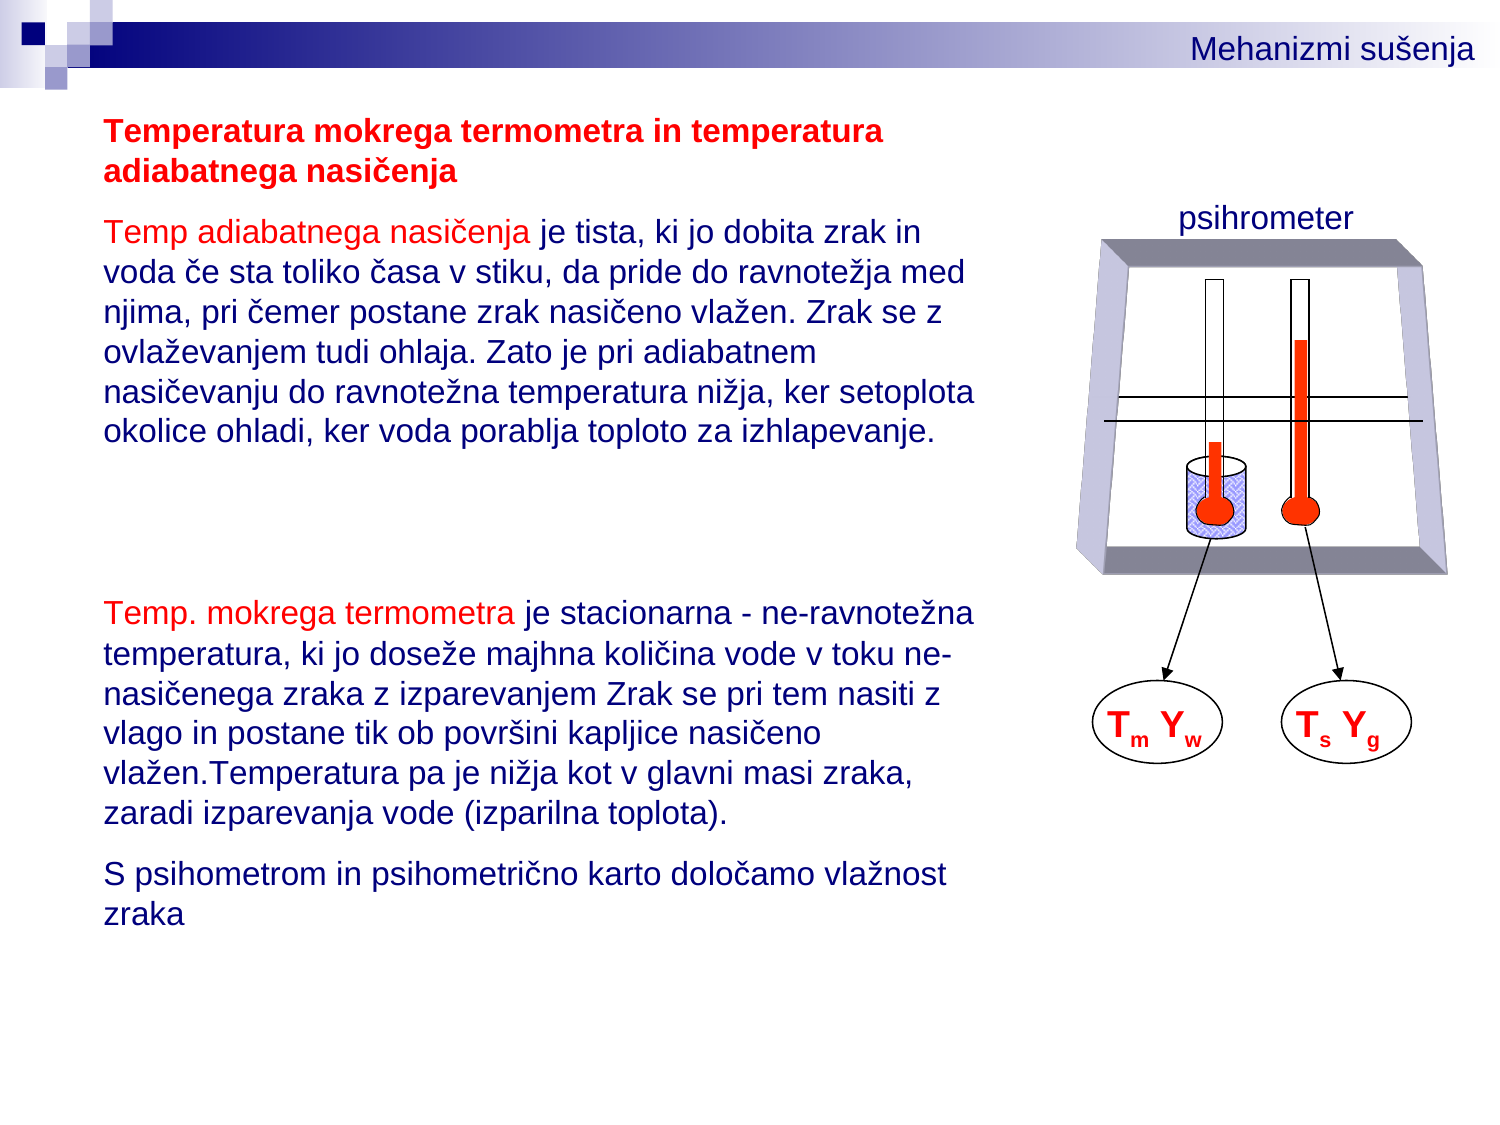

Mehanizmi sušenja
Temperatura mokrega termometra in temperatura adiabatnega nasičenja
Temp adiabatnega nasičenja je tista, ki jo dobita zrak in voda če sta toliko časa v stiku, da pride do ravnotežja med njima, pri čemer postane zrak nasičeno vlažen. Zrak se z ovlaževanjem tudi ohlaja. Zato je pri adiabatnem nasičevanju do ravnotežna temperatura nižja, ker setoplota okolice ohladi, ker voda porablja toploto za izhlapevanje.
Temp. mokrega termometra je stacionarna - ne-ravnotežna temperatura, ki jo doseže majhna količina vode v toku ne-nasičenega zraka z izparevanjem Zrak se pri tem nasiti z vlago in postane tik ob površini kapljice nasičeno vlažen.Temperatura pa je nižja kot v glavni masi zraka, zaradi izparevanja vode (izparilna toplota).
S psihometrom in psihometrično karto določamo vlažnost zraka
psihrometer
Tm Yw Ts Yg